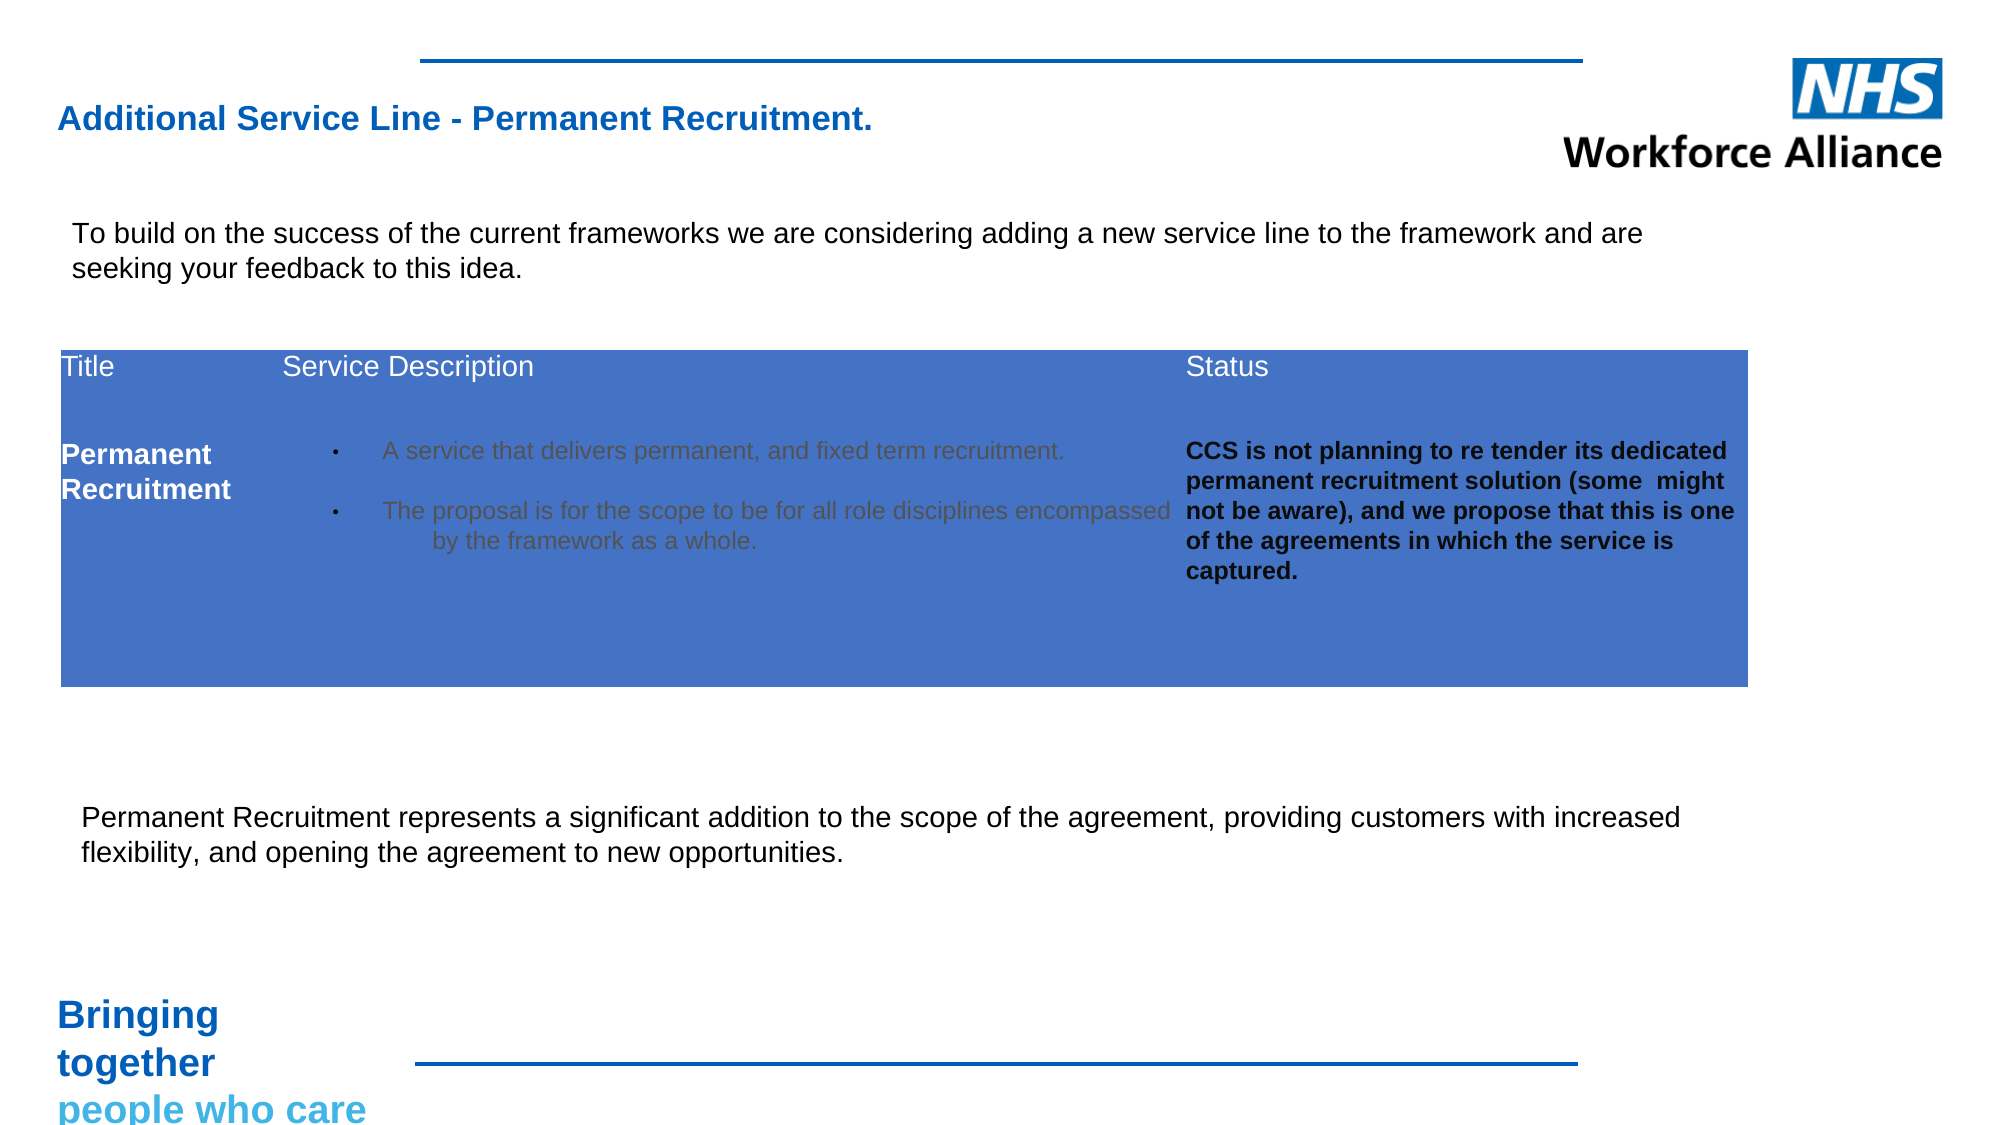

# Additional Service Line - Permanent Recruitment.
To build on the success of the current frameworks we are considering adding a new service line to the framework and are seeking your feedback to this idea.
| Title | Service Description | Status |
| --- | --- | --- |
| Permanent Recruitment | A service that delivers permanent, and fixed term recruitment. The proposal is for the scope to be for all role disciplines encompassed by the framework as a whole. | CCS is not planning to re tender its dedicated permanent recruitment solution (some might not be aware), and we propose that this is one of the agreements in which the service is captured. |
Permanent Recruitment represents a significant addition to the scope of the agreement, providing customers with increased flexibility, and opening the agreement to new opportunities.
Bringing together
people who care